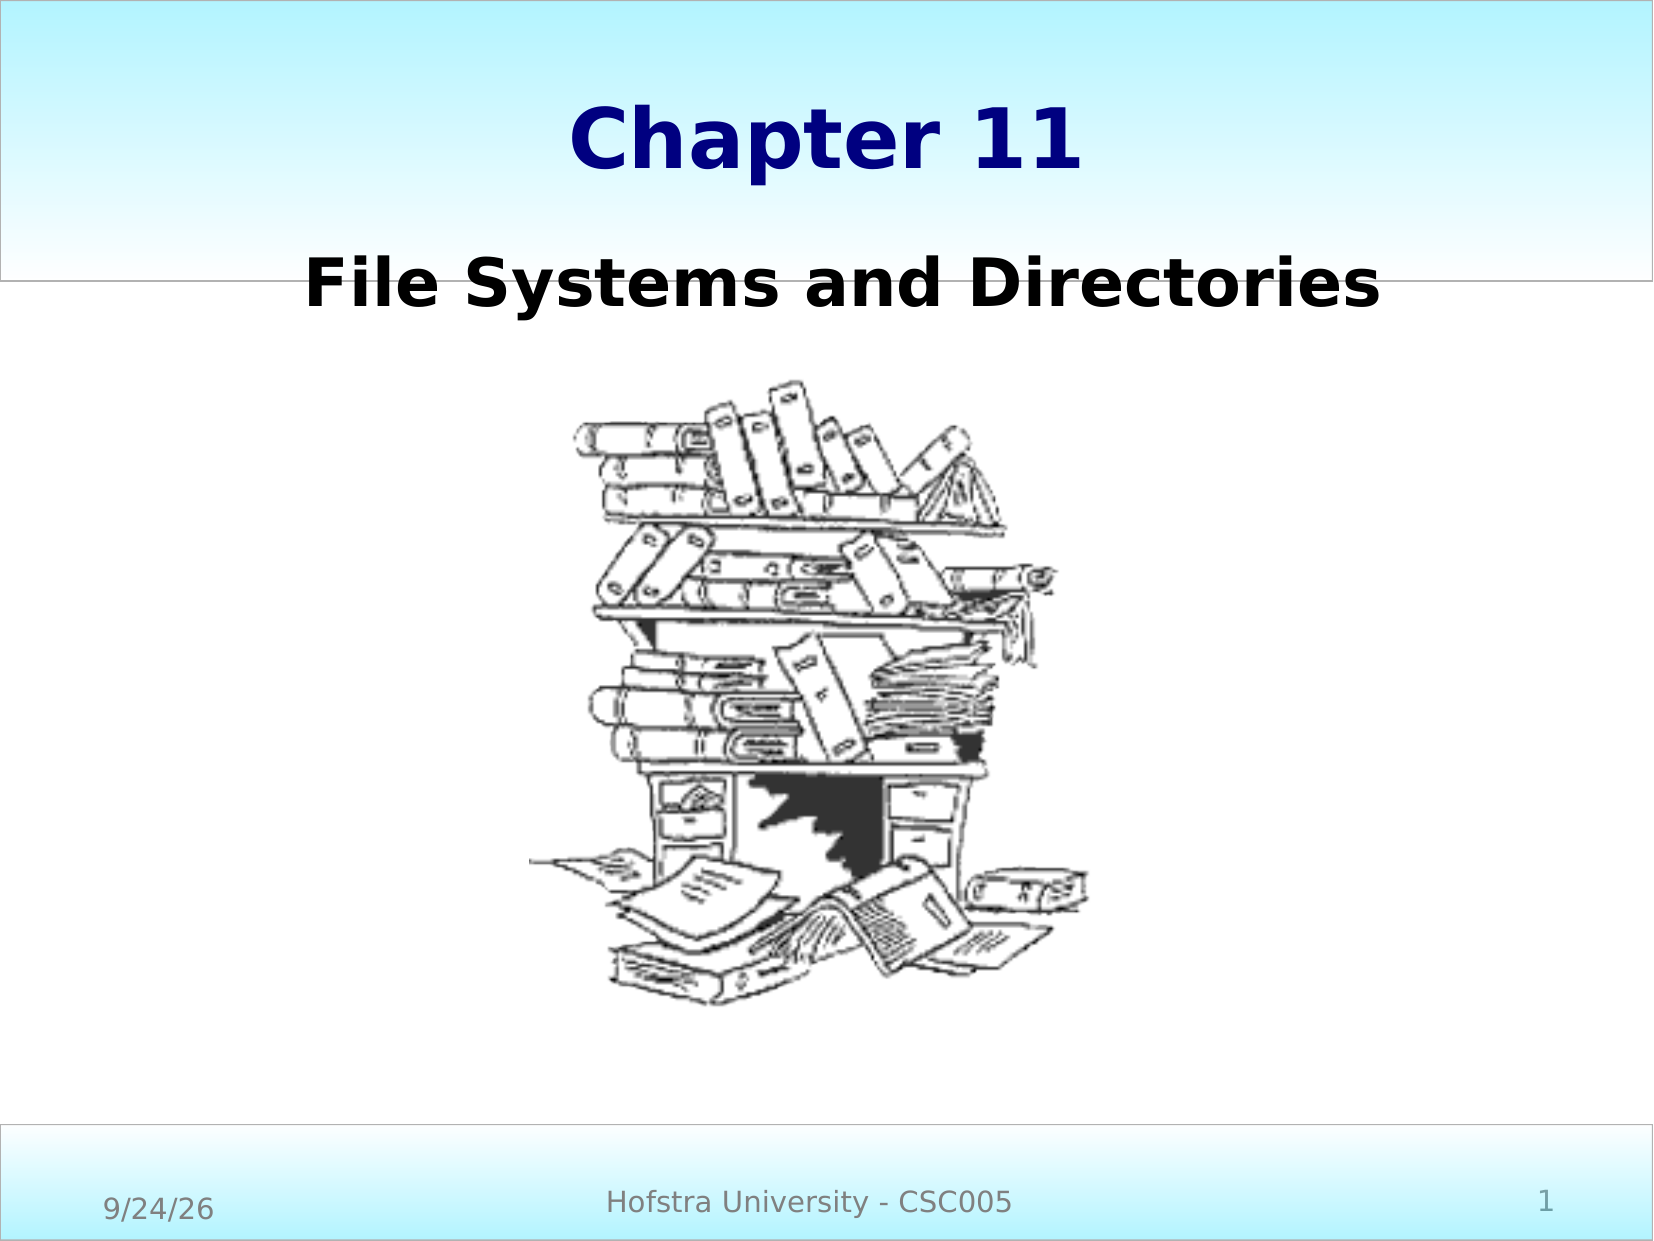

# Chapter 11
File Systems and Directories
1
Hofstra University - CSC005